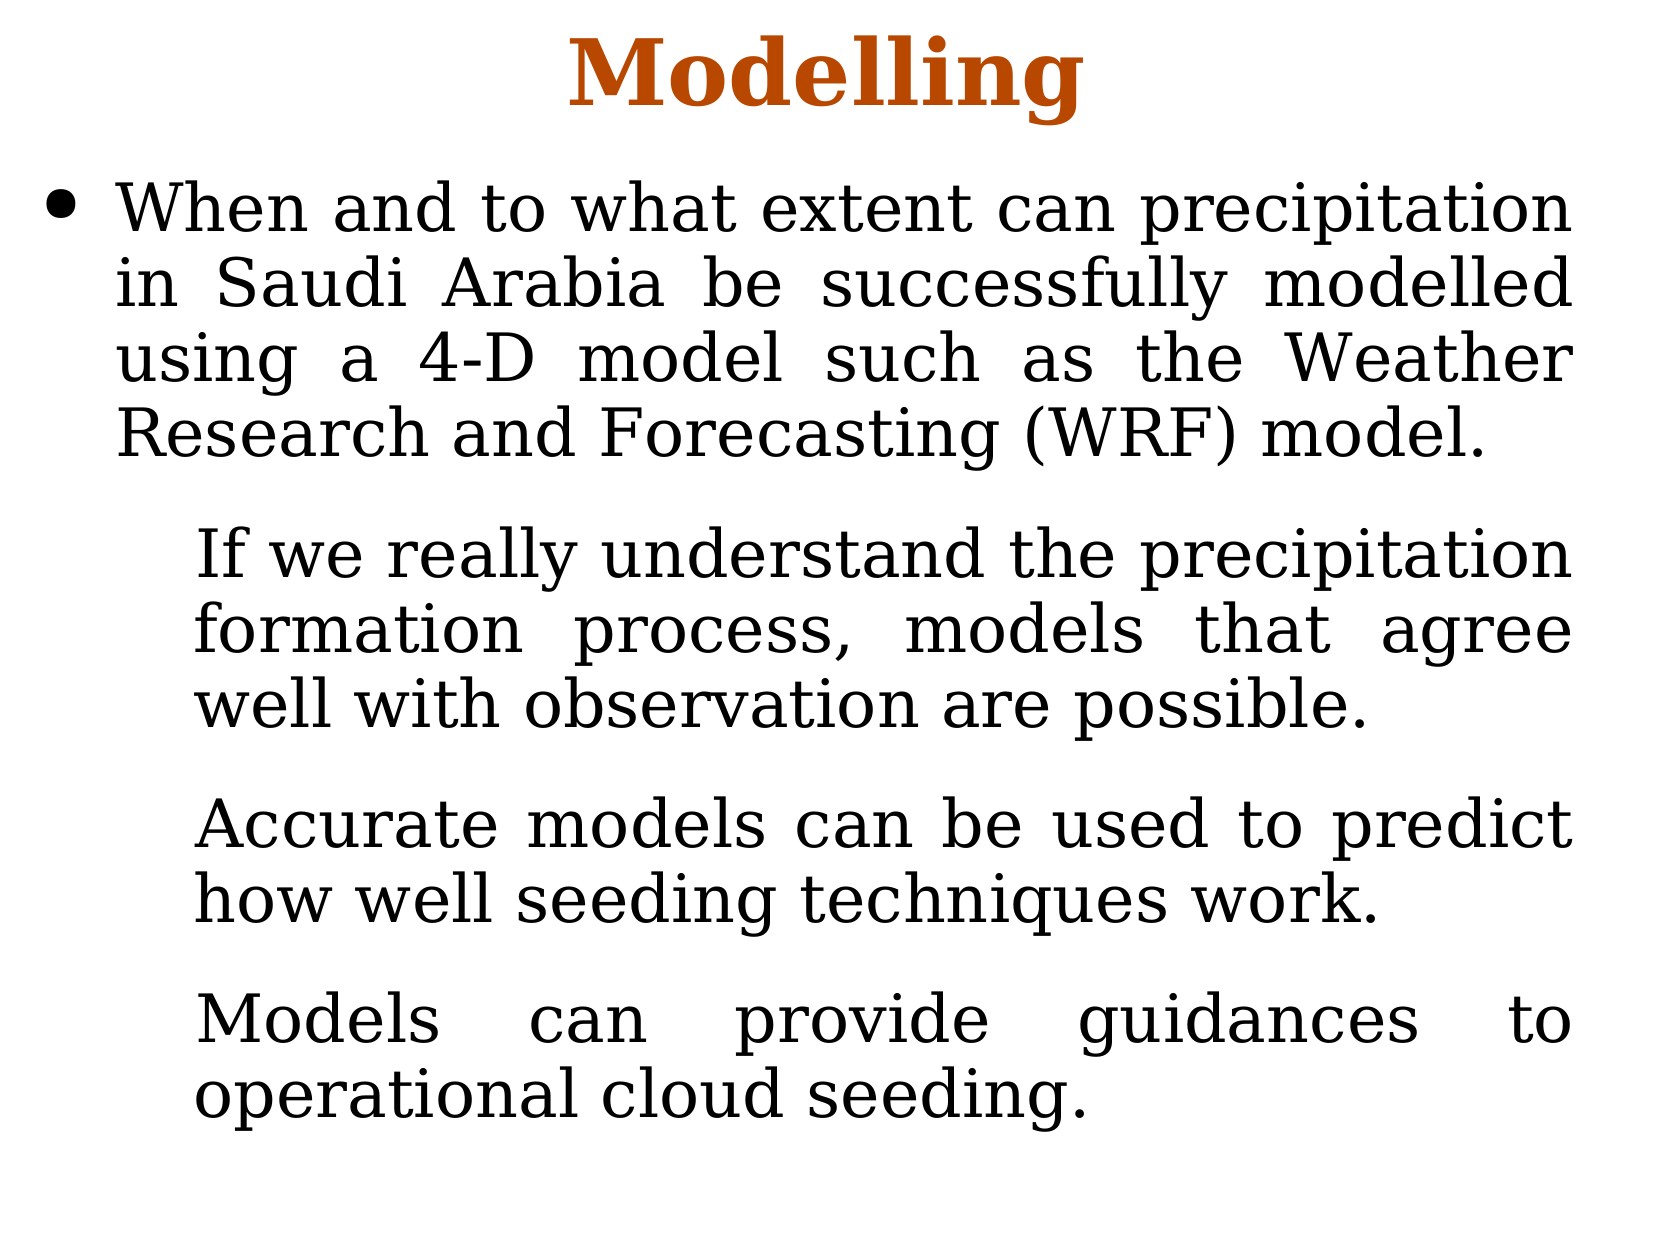

Modelling
When and to what extent can precipitation in Saudi Arabia be successfully modelled using a 4-D model such as the Weather Research and Forecasting (WRF) model.
If we really understand the precipitation formation process, models that agree well with observation are possible.
Accurate models can be used to predict how well seeding techniques work.
Models can provide guidances to operational cloud seeding.